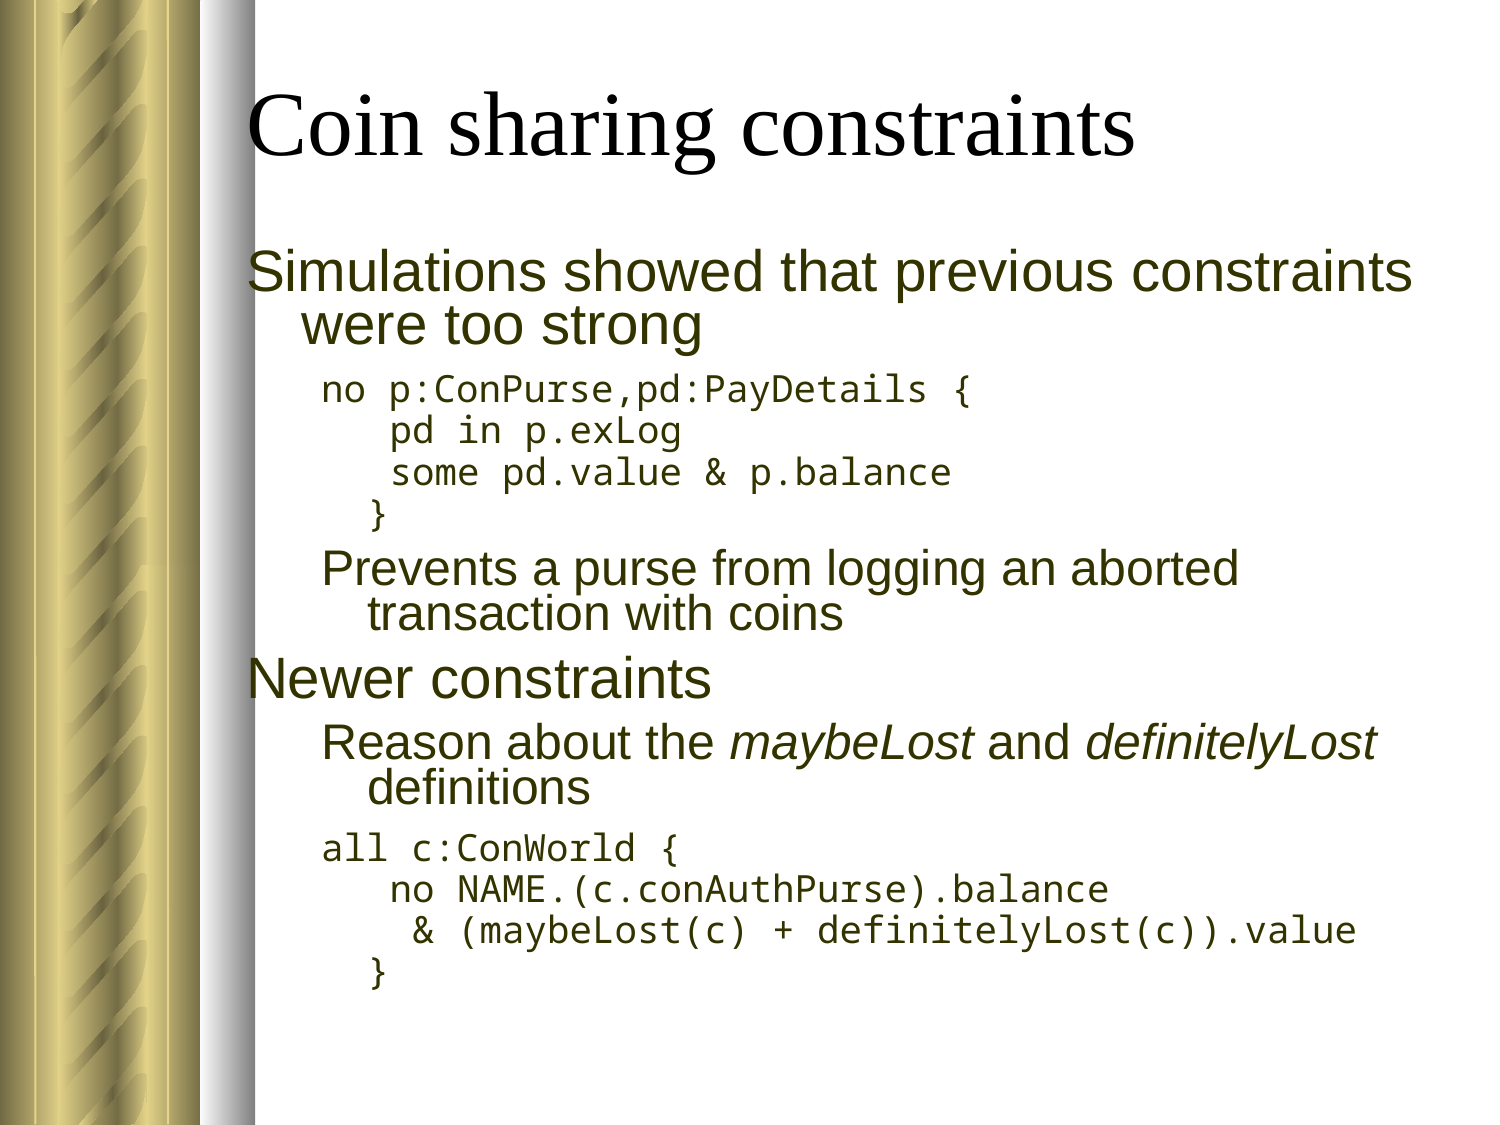

# Coin sharing constraints
Simulations showed that previous constraints were too strong
no p:ConPurse,pd:PayDetails {
 pd in p.exLog
 some pd.value & p.balance
}
Prevents a purse from logging an aborted transaction with coins
Newer constraints
Reason about the maybeLost and definitelyLost definitions
all c:ConWorld {
 no NAME.(c.conAuthPurse).balance
 & (maybeLost(c) + definitelyLost(c)).value
}